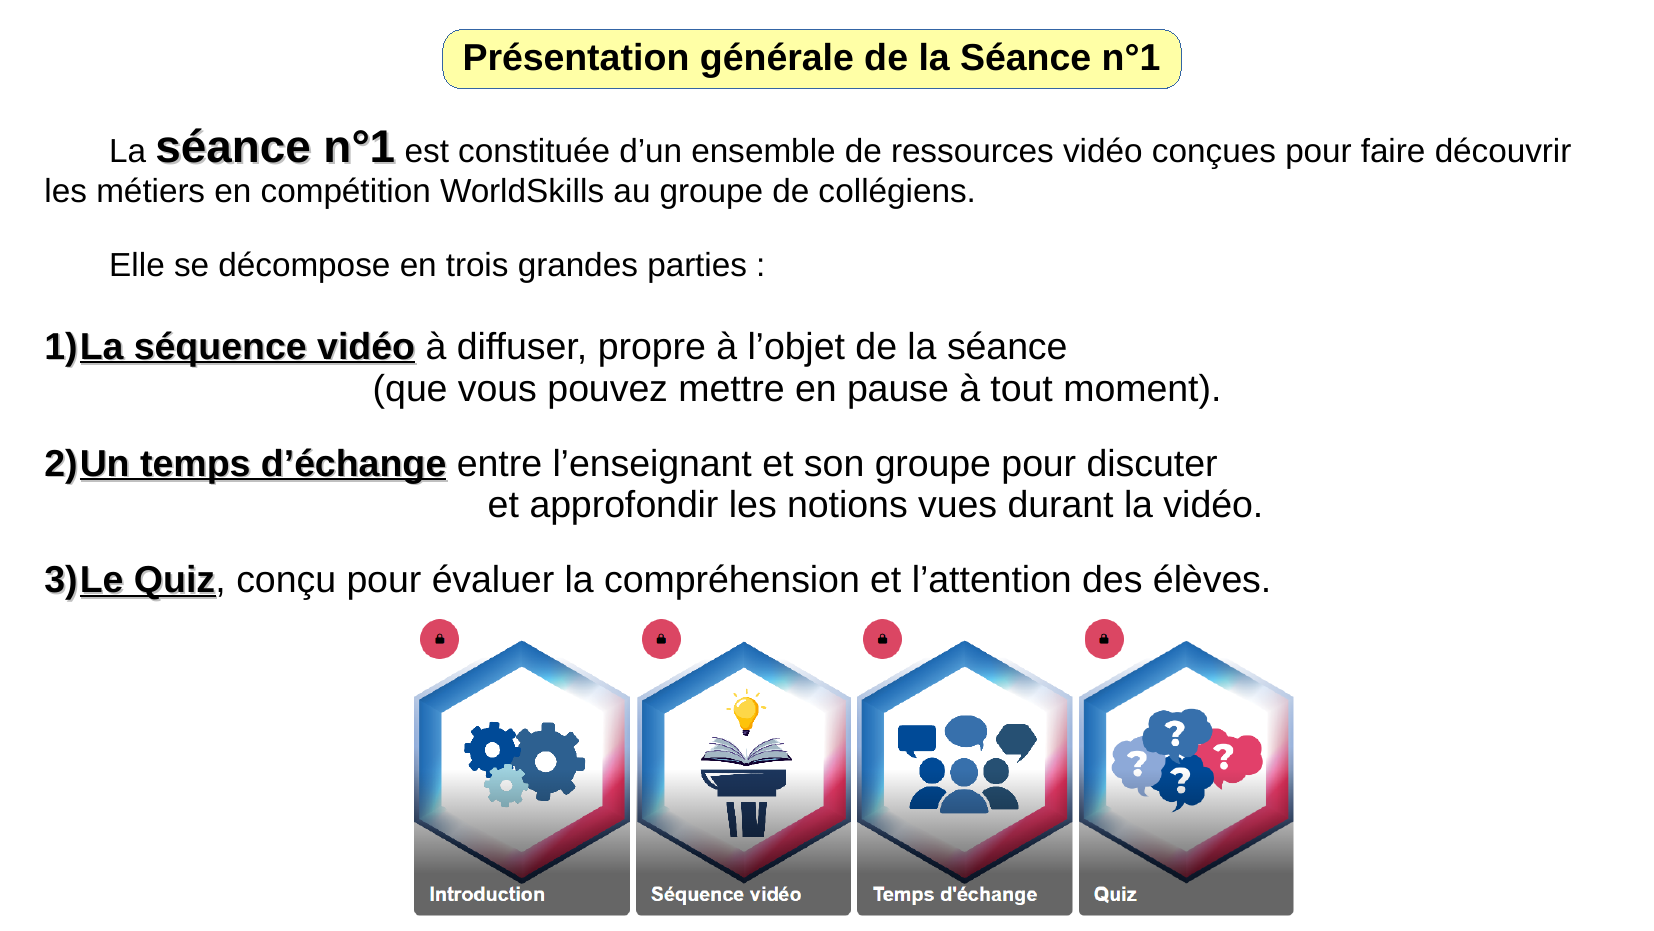

Présentation générale de la Séance n°1
La séance n°1 est constituée d’un ensemble de ressources vidéo conçues pour faire découvrir les métiers en compétition WorldSkills au groupe de collégiens.
Elle se décompose en trois grandes parties :
La séquence vidéo à diffuser, propre à l’objet de la séance
 (que vous pouvez mettre en pause à tout moment).
Un temps d’échange entre l’enseignant et son groupe pour discuter
 et approfondir les notions vues durant la vidéo.
Le Quiz, conçu pour évaluer la compréhension et l’attention des élèves.